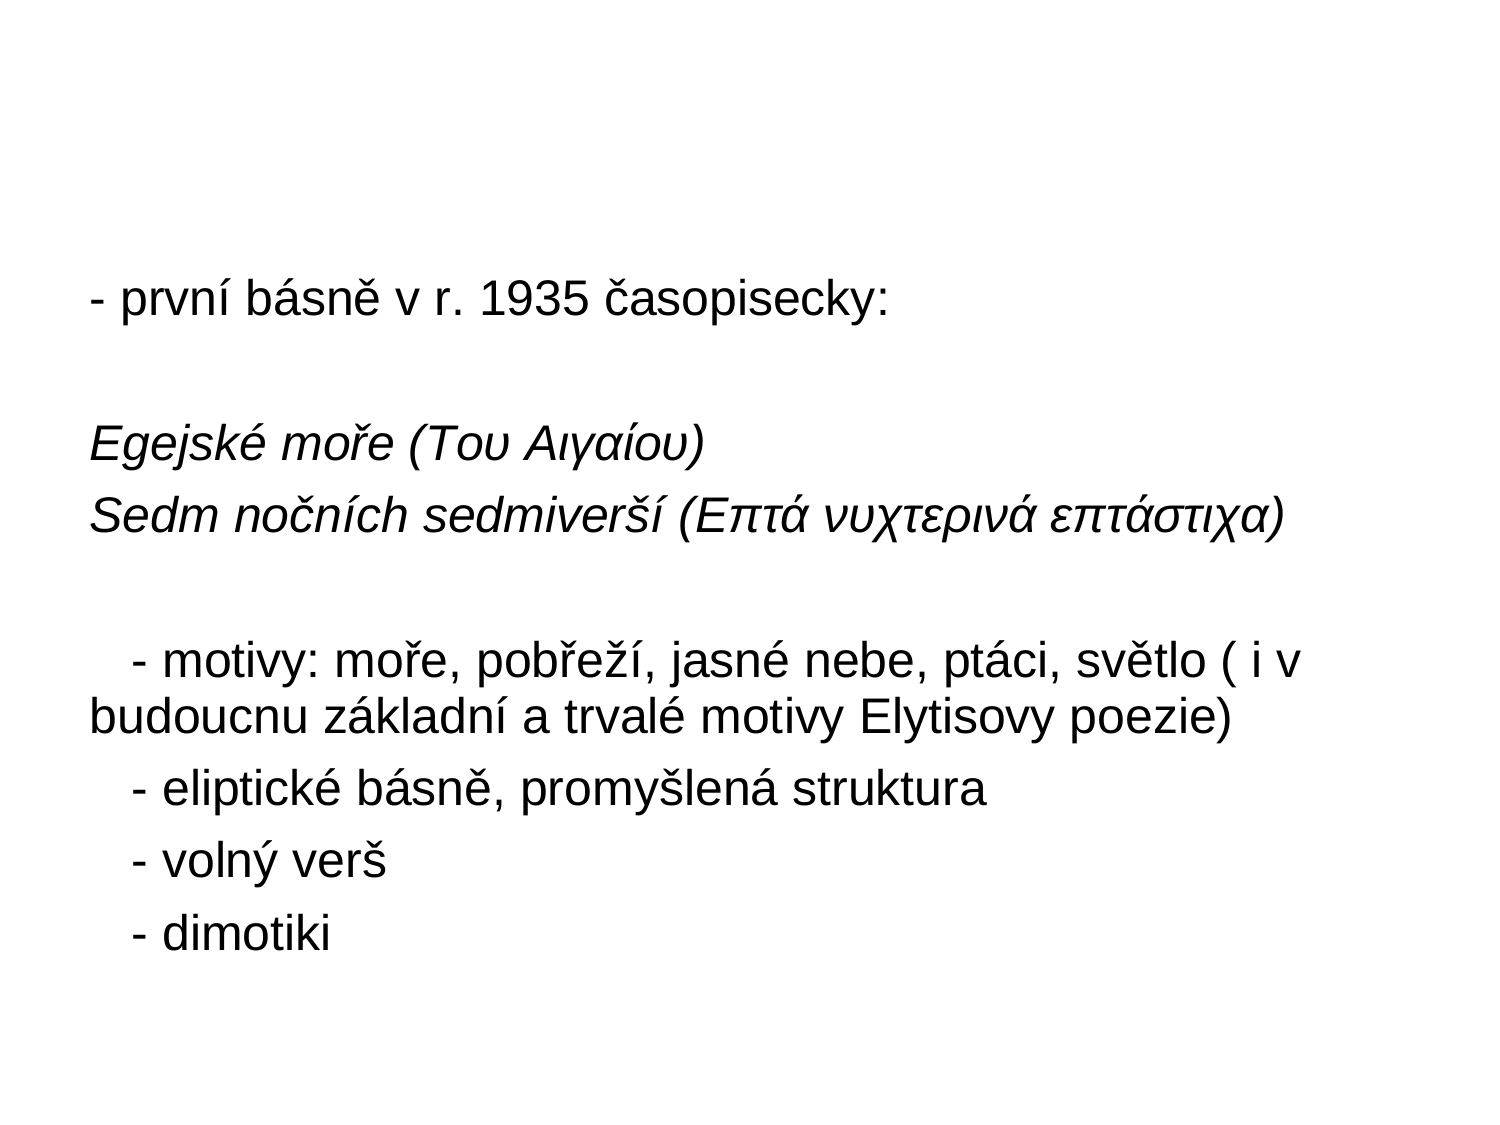

#
- první básně v r. 1935 časopisecky:
Egejské moře (Του Αιγαίου)
Sedm nočních sedmiverší (Επτά νυχτερινά επτάστιχα)
 - motivy: moře, pobřeží, jasné nebe, ptáci, světlo ( i v budoucnu základní a trvalé motivy Elytisovy poezie)
 - eliptické básně, promyšlená struktura
 - volný verš
 - dimotiki